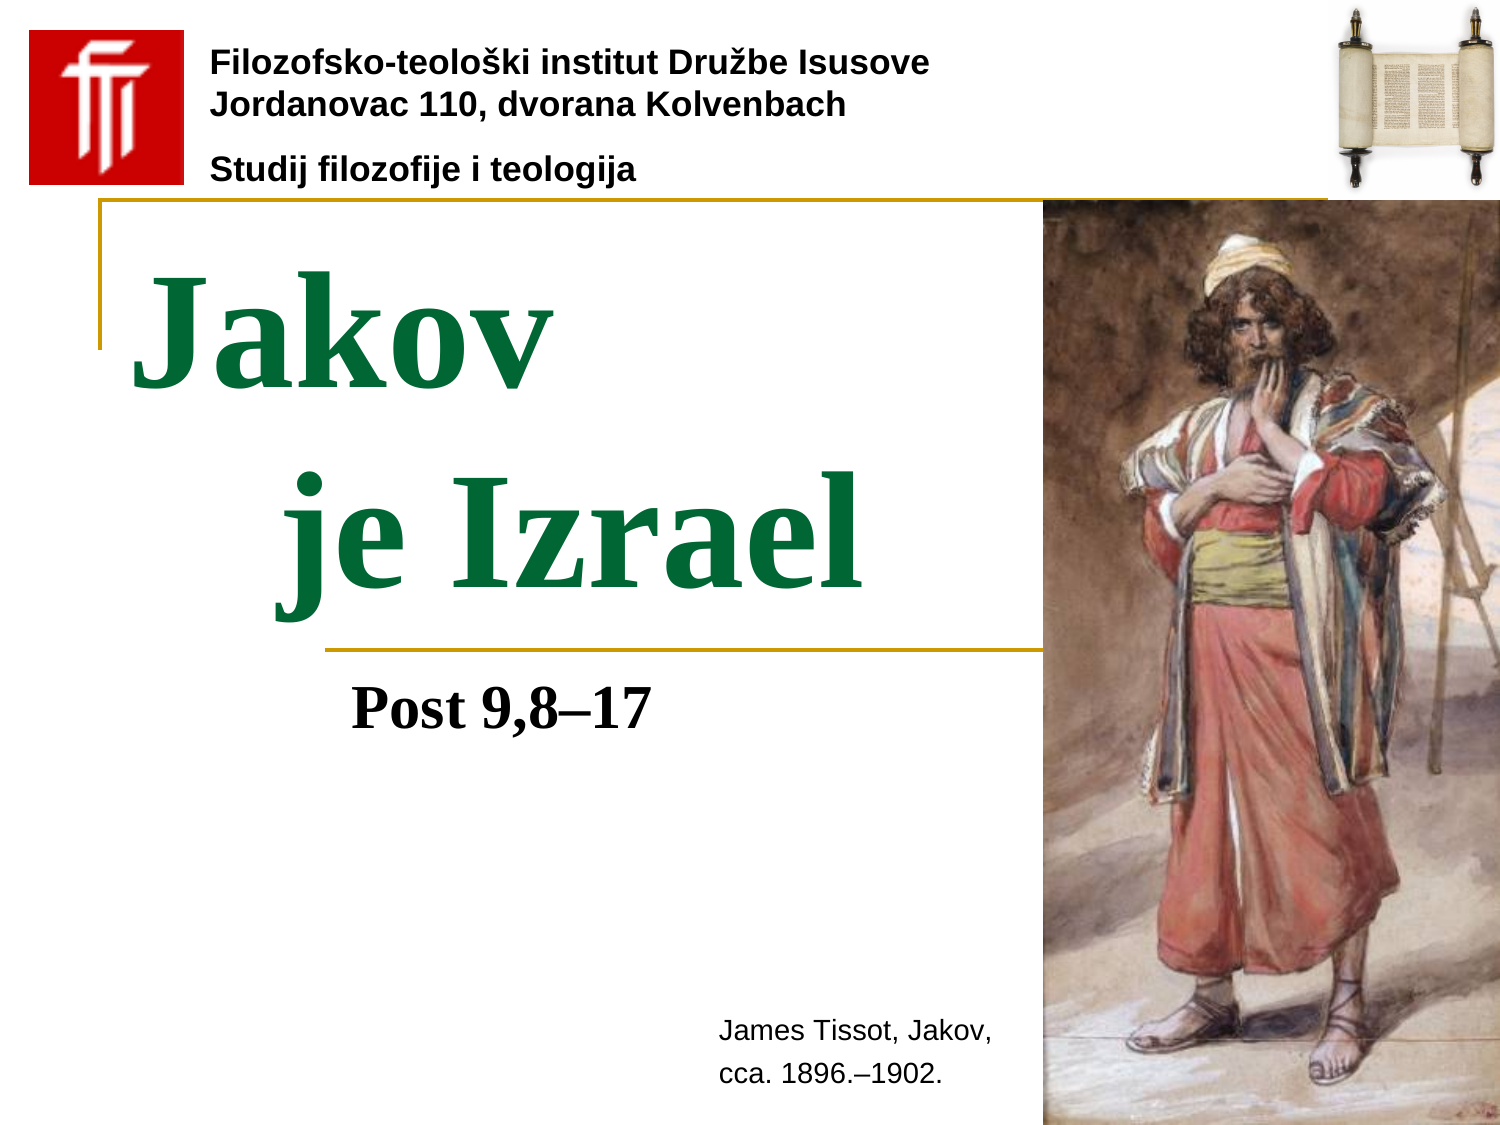

Filozofsko-teološki institut Družbe Isusove
Jordanovac 110, dvorana Kolvenbach
Studij filozofije i teologija
# Jakov je Izrael
Post 9,8–17
James Tissot, Jakov,
cca. 1896.–1902.